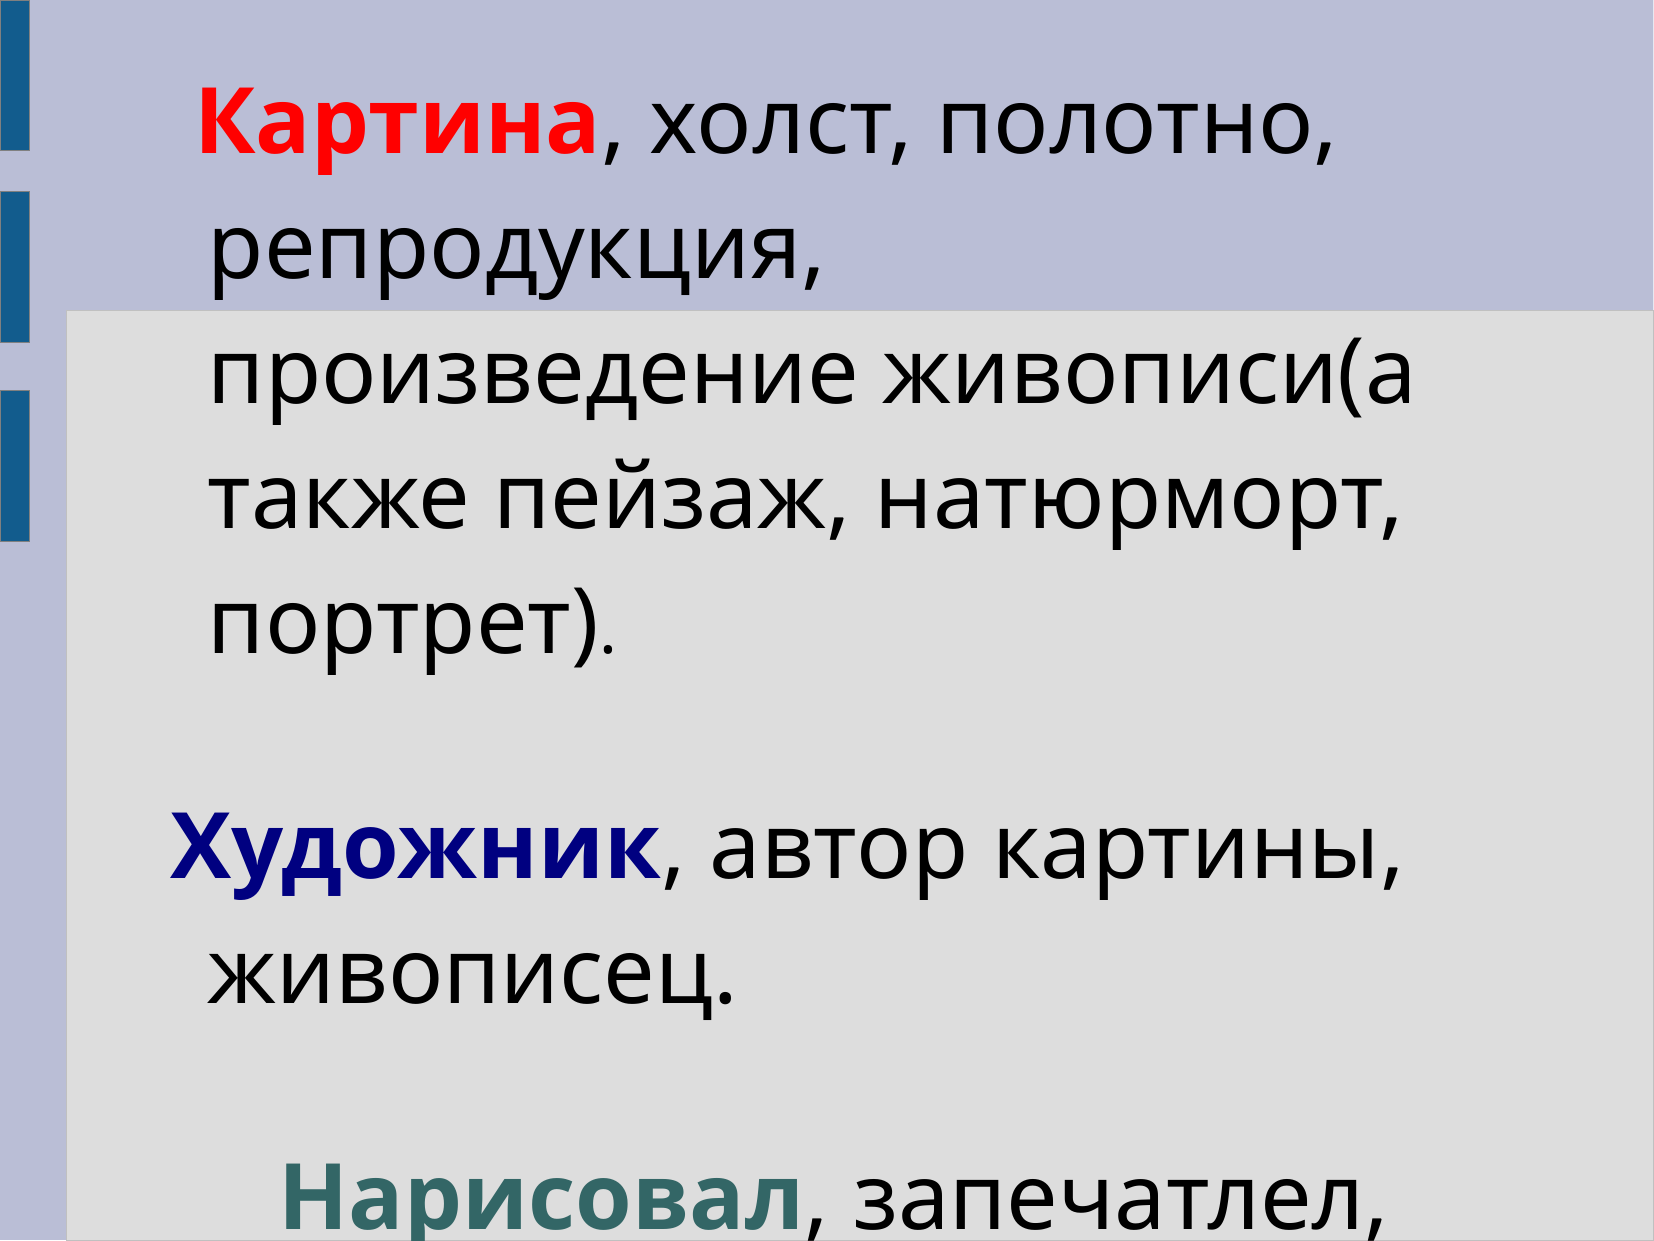

Картина, холст, полотно, репродукция, произведение живописи(а также пейзаж, натюрморт, портрет).
Художник, автор картины, живописец.
Нарисовал, запечатлел, воспроизвел, изобразил, разместил, показал.